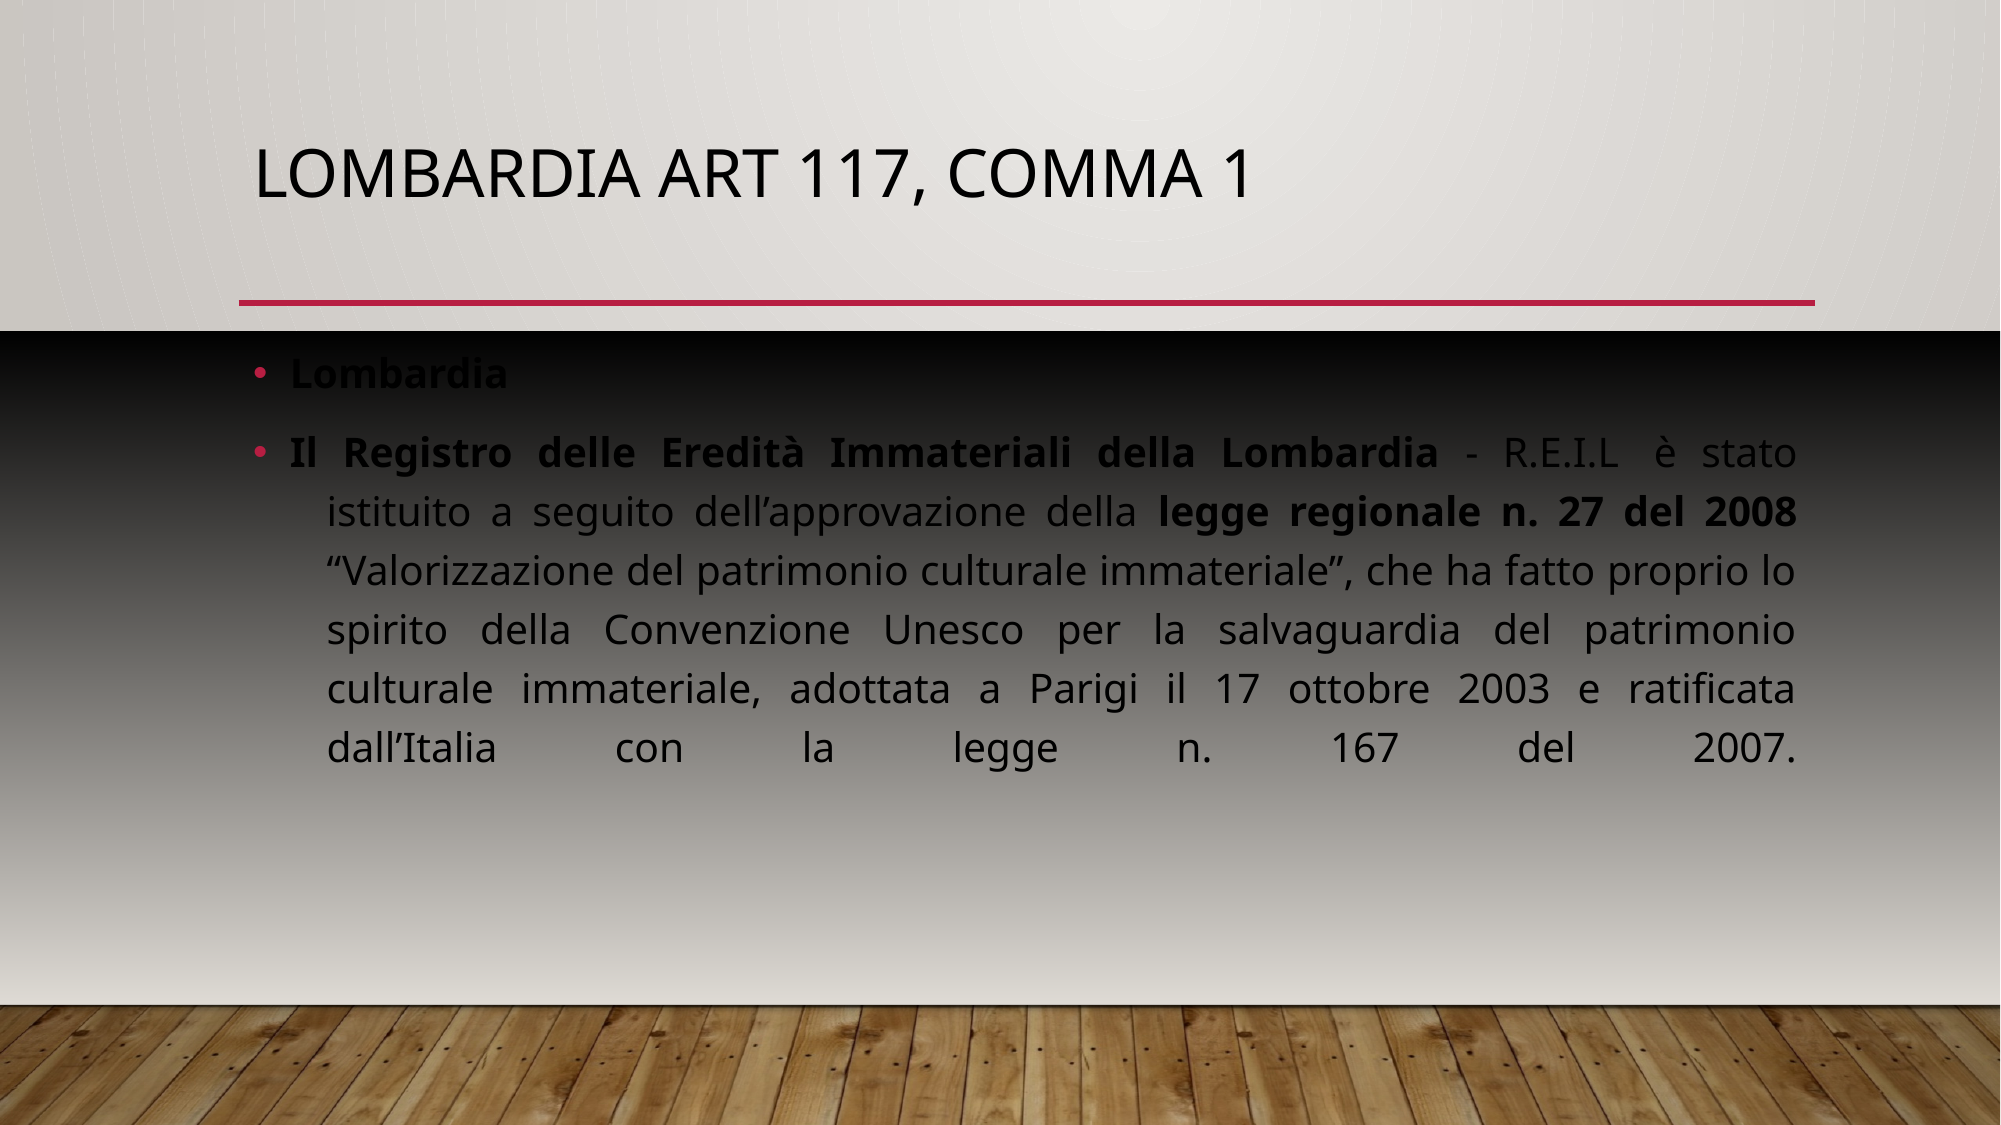

# Lombardia art 117, comma 1
Lombardia
Il Registro delle Eredità Immateriali della Lombardia - R.E.I.L  è stato istituito a seguito dell’approvazione della legge regionale n. 27 del 2008 “Valorizzazione del patrimonio culturale immateriale”, che ha fatto proprio lo spirito della Convenzione Unesco per la salvaguardia del patrimonio culturale immateriale, adottata a Parigi il 17 ottobre 2003 e ratificata dall’Italia con la legge n. 167 del 2007.